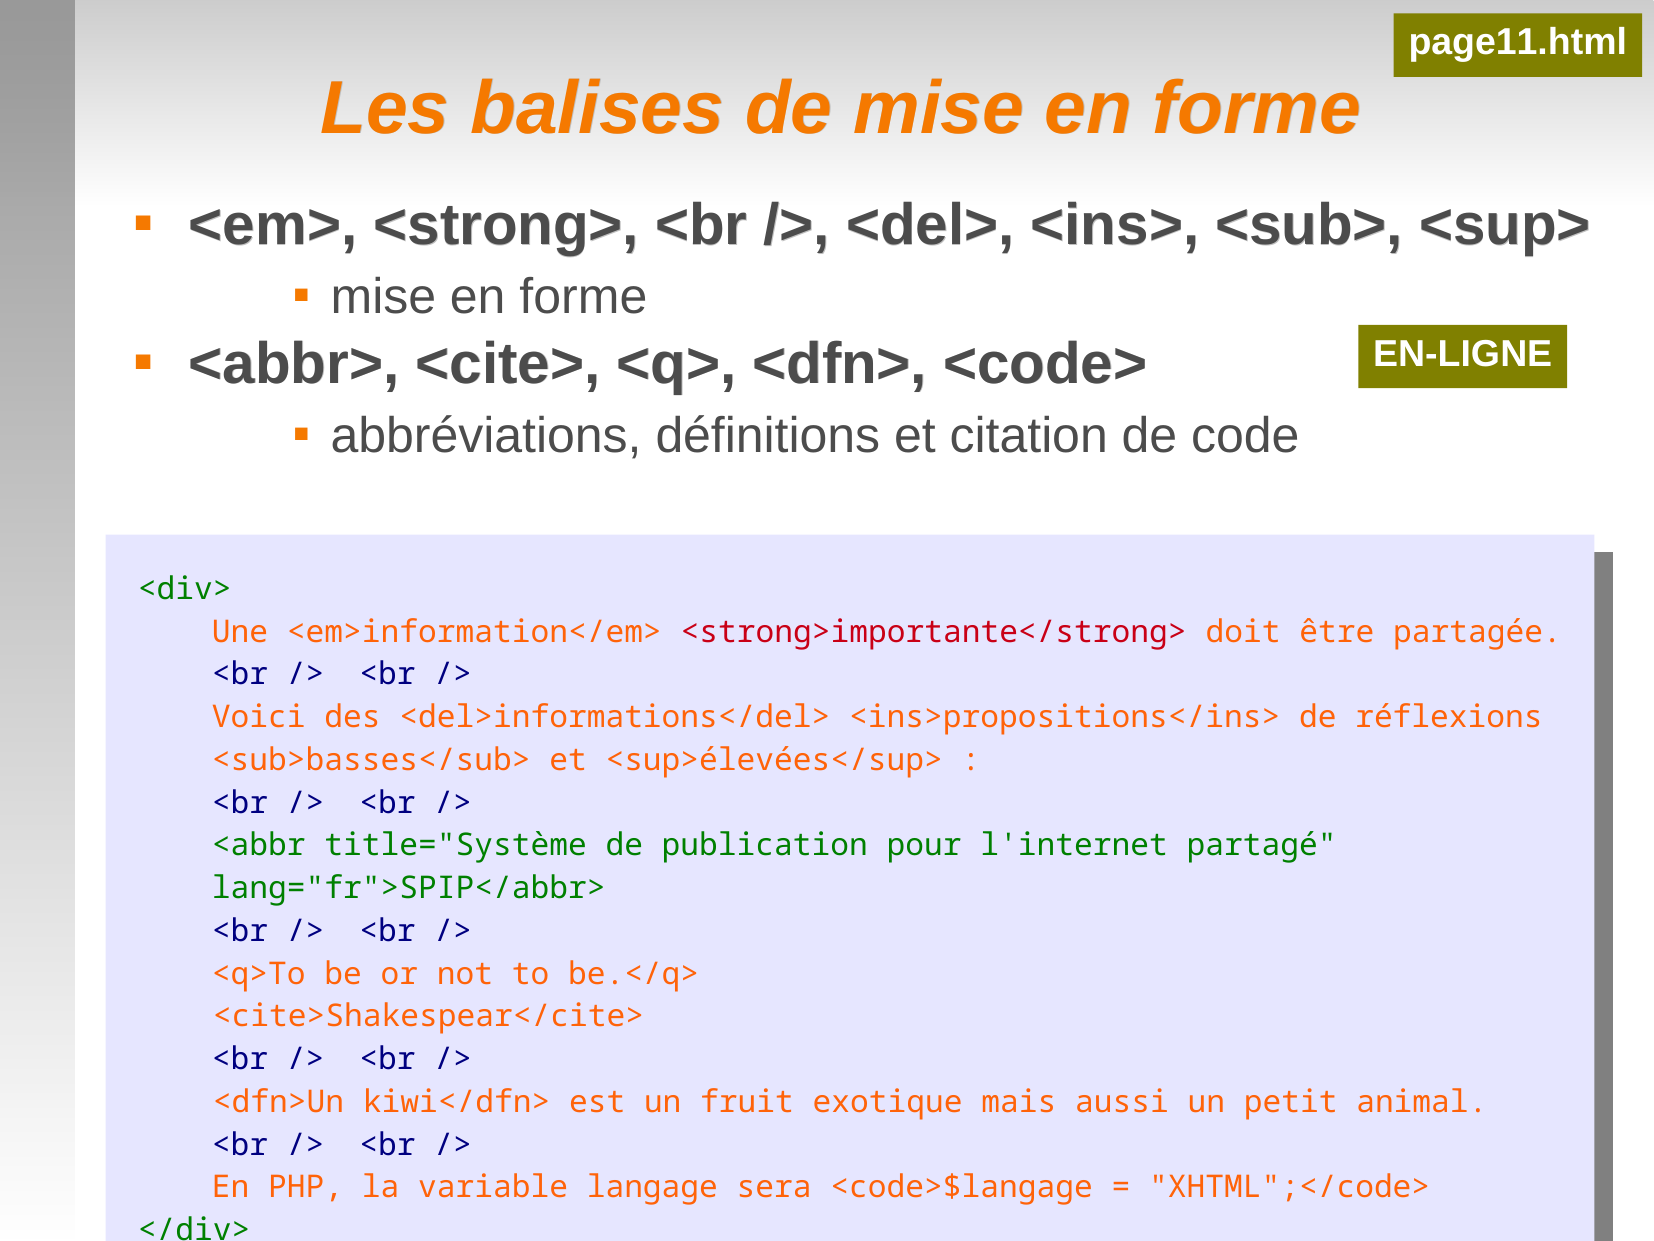

page11.html
# Les balises de mise en forme
<em>, <strong>, <br />, <del>, <ins>, <sub>, <sup>
mise en forme
<abbr>, <cite>, <q>, <dfn>, <code>
abbréviations, définitions et citation de code
EN-LIGNE
<div>
	Une <em>information</em> <strong>importante</strong> doit être partagée.
	<br />	<br />
	Voici des <del>informations</del> <ins>propositions</ins> de réflexions
	<sub>basses</sub> et <sup>élevées</sup> :
	<br />	<br />
	<abbr title="Système de publication pour l'internet partagé"
	lang="fr">SPIP</abbr>
	<br />	<br />
	<q>To be or not to be.</q>
 <cite>Shakespear</cite>
	<br />	<br />
 <dfn>Un kiwi</dfn> est un fruit exotique mais aussi un petit animal.
	<br />	<br />
	En PHP, la variable langage sera <code>$langage = "XHTML";</code>
</div>